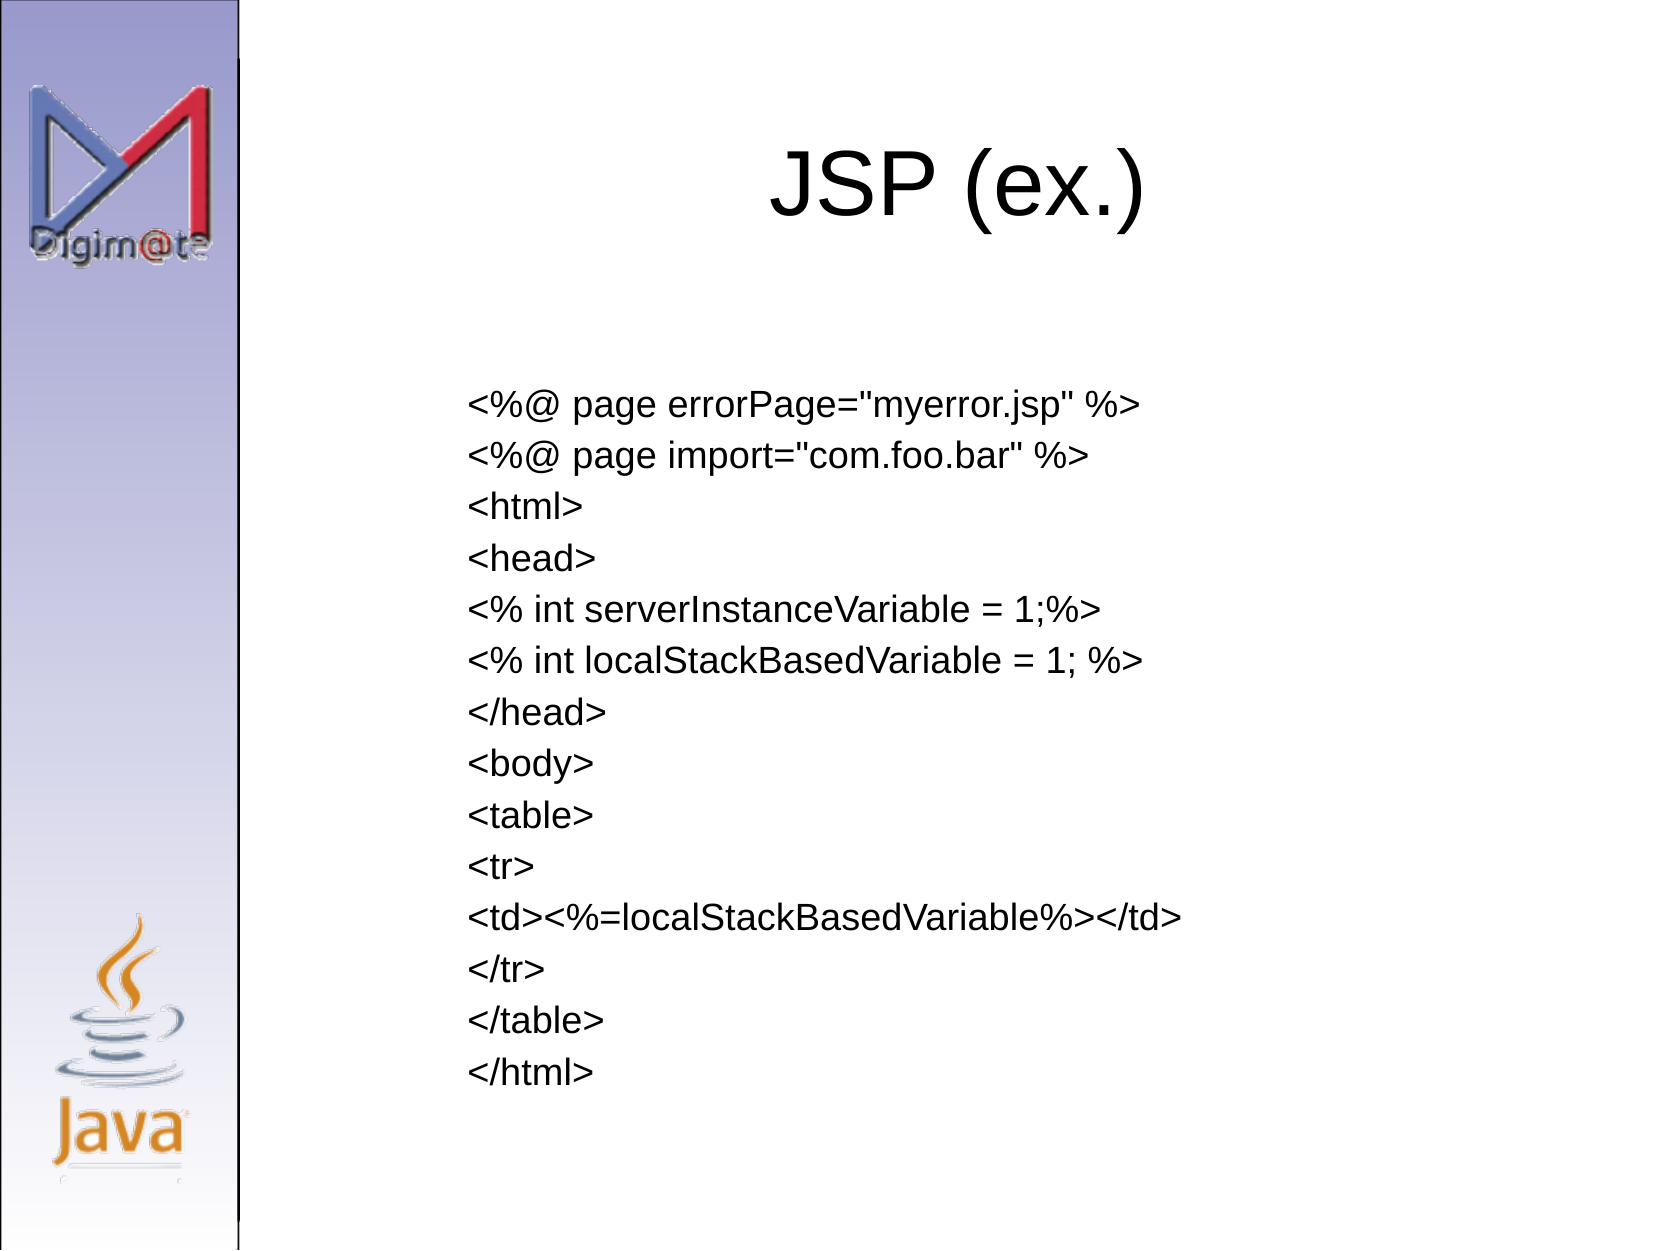

# JSP (ex.)
<%@ page errorPage="myerror.jsp" %>
<%@ page import="com.foo.bar" %>
<html>
<head>
<% int serverInstanceVariable = 1;%>
<% int localStackBasedVariable = 1; %>
</head>
<body>
<table>
<tr>
<td><%=localStackBasedVariable%></td>
</tr>
</table>
</html>